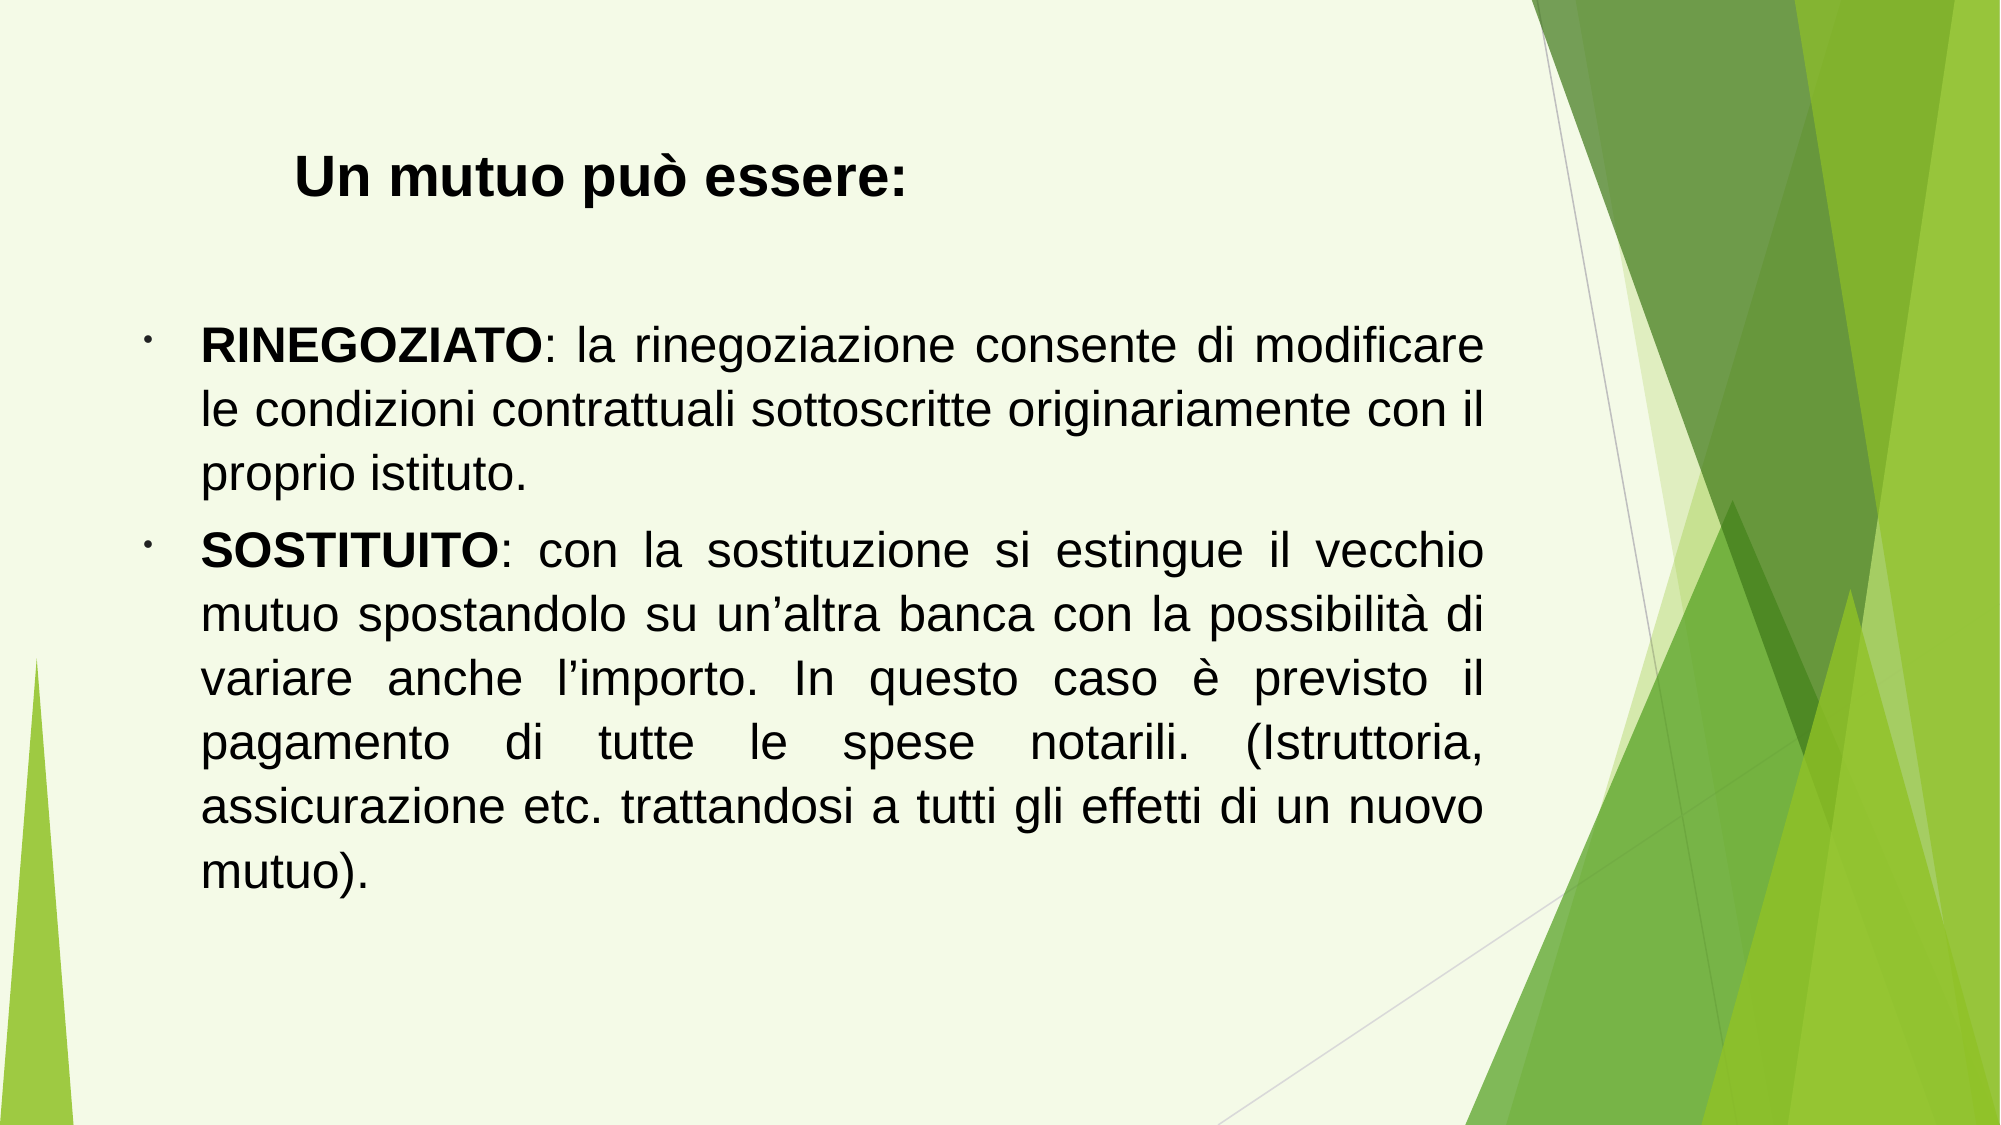

Un mutuo può essere:
RINEGOZIATO: la rinegoziazione consente di modificare le condizioni contrattuali sottoscritte originariamente con il proprio istituto.
SOSTITUITO: con la sostituzione si estingue il vecchio mutuo spostandolo su un’altra banca con la possibilità di variare anche l’importo. In questo caso è previsto il pagamento di tutte le spese notarili. (Istruttoria, assicurazione etc. trattandosi a tutti gli effetti di un nuovo mutuo).